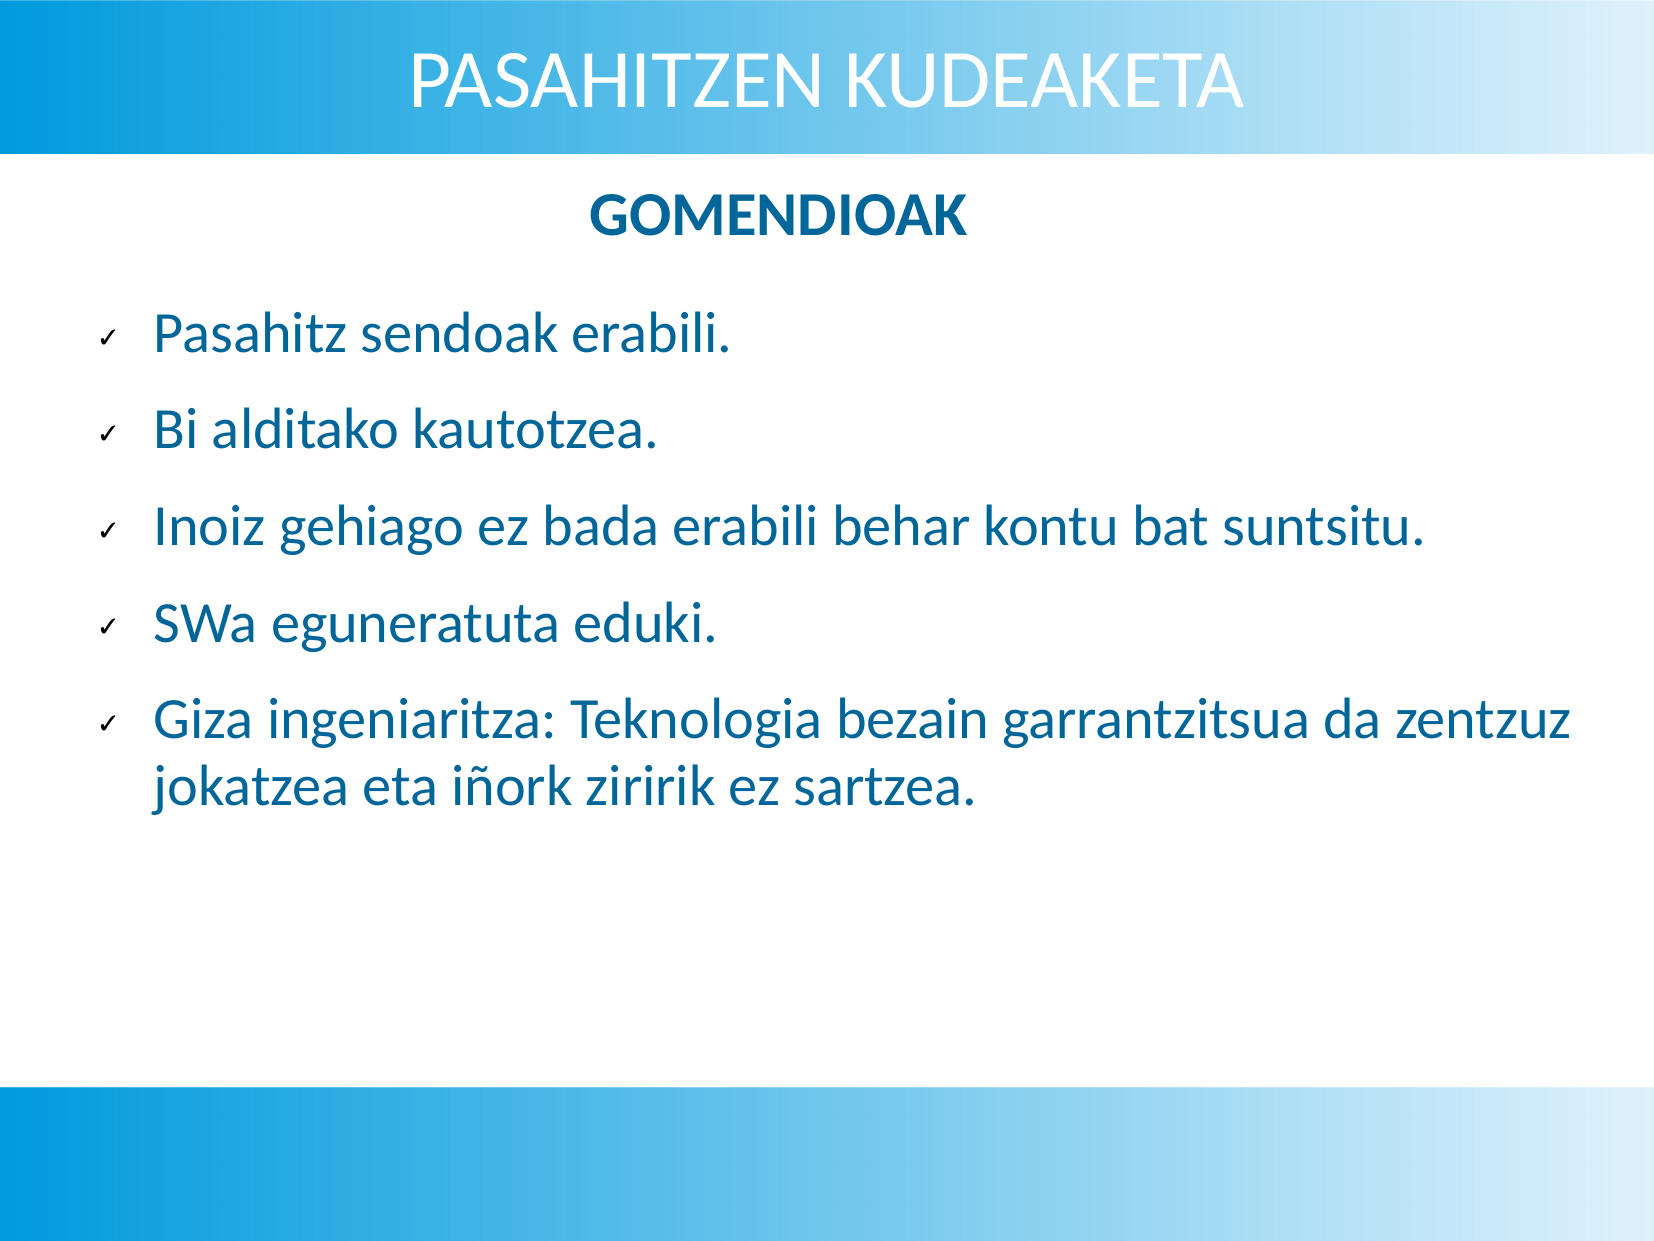

# PASAHITZEN KUDEAKETA
GOMENDIOAK
Pasahitz sendoak erabili.
Bi alditako kautotzea.
Inoiz gehiago ez bada erabili behar kontu bat suntsitu.
SWa eguneratuta eduki.
Giza ingeniaritza: Teknologia bezain garrantzitsua da zentzuz jokatzea eta iñork ziririk ez sartzea.